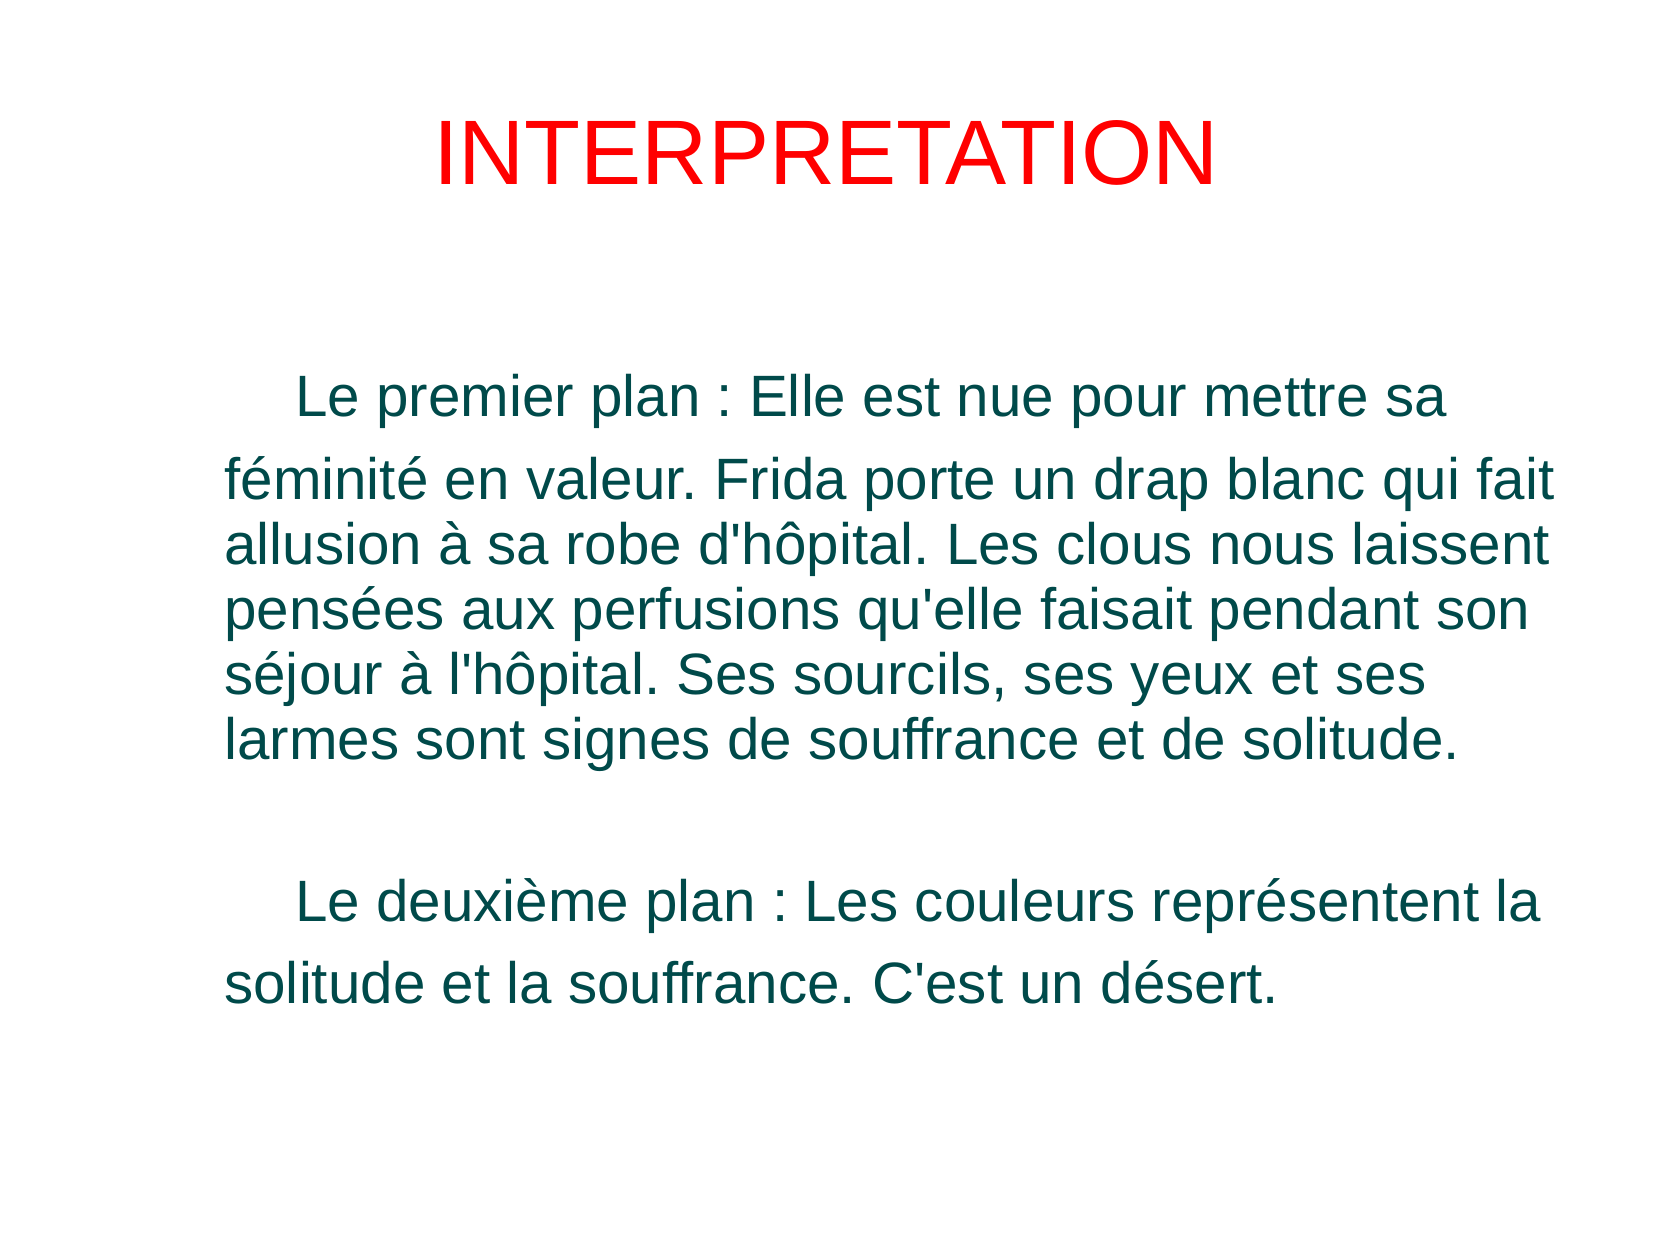

# INTERPRETATION
Le premier plan : Elle est nue pour mettre sa
féminité en valeur. Frida porte un drap blanc qui fait allusion à sa robe d'hôpital. Les clous nous laissent pensées aux perfusions qu'elle faisait pendant son séjour à l'hôpital. Ses sourcils, ses yeux et ses larmes sont signes de souffrance et de solitude.
Le deuxième plan : Les couleurs représentent la
solitude et la souffrance. C'est un désert.